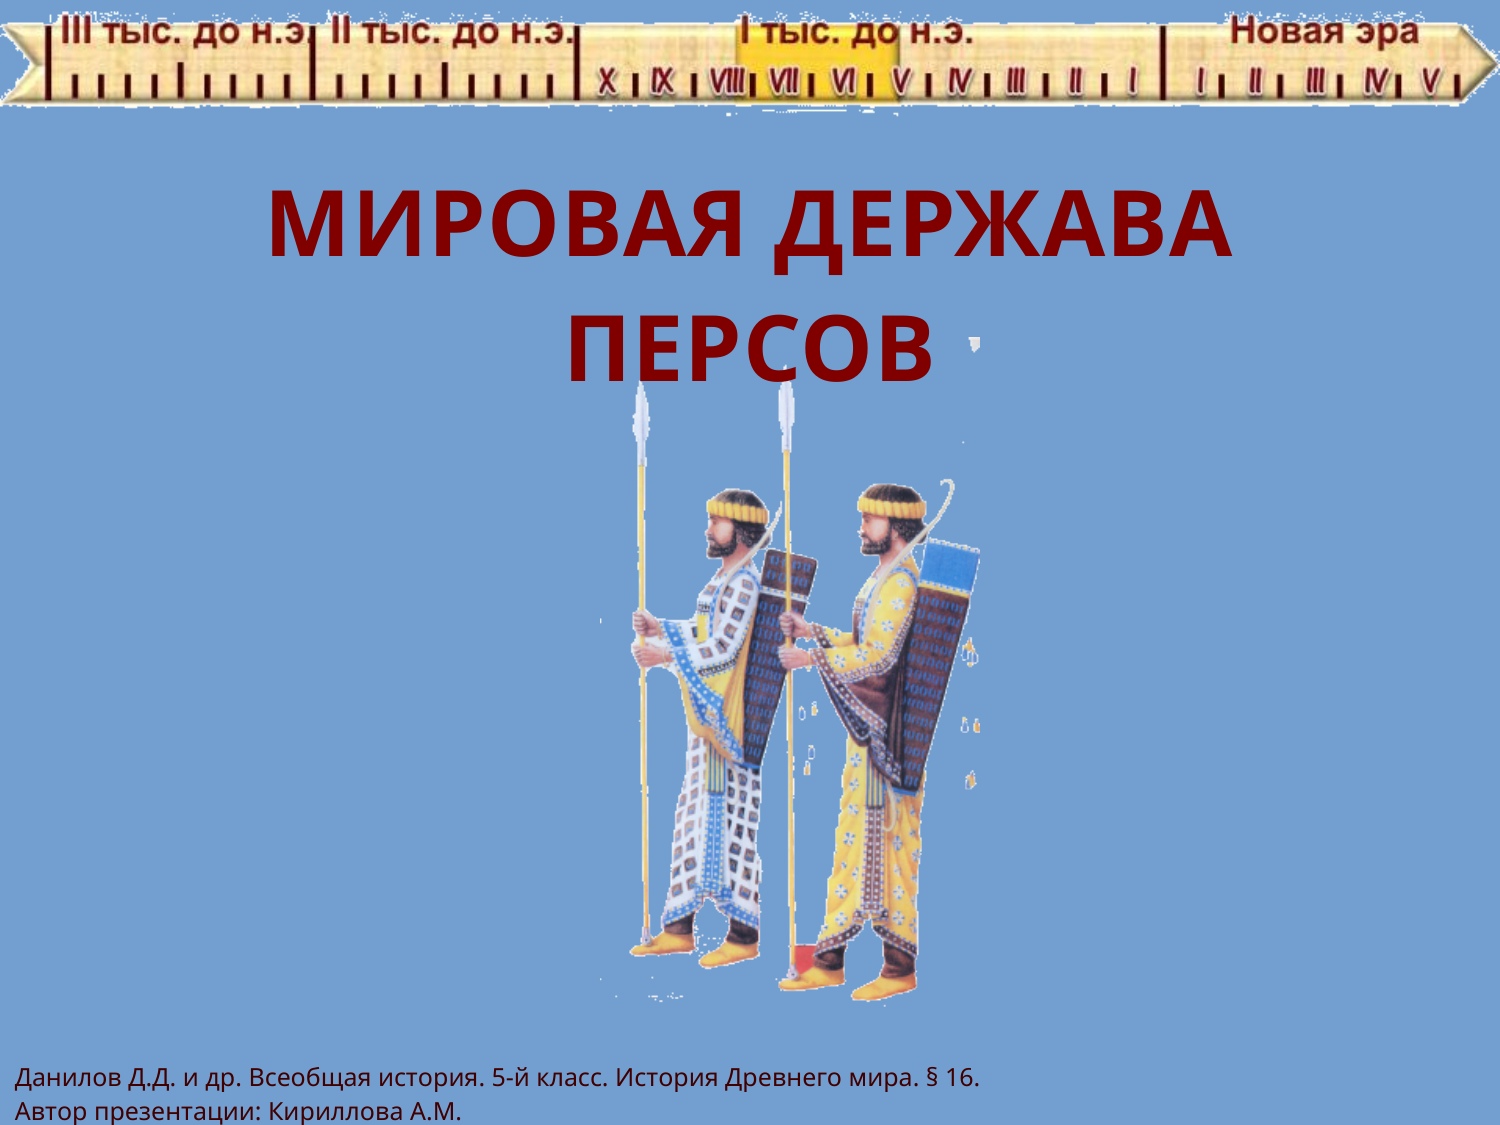

# МИРОВАЯ ДЕРЖАВА ПЕРСОВ
Данилов Д.Д. и др. Всеобщая история. 5-й класс. История Древнего мира. § 16.
Автор презентации: Кириллова А.М.